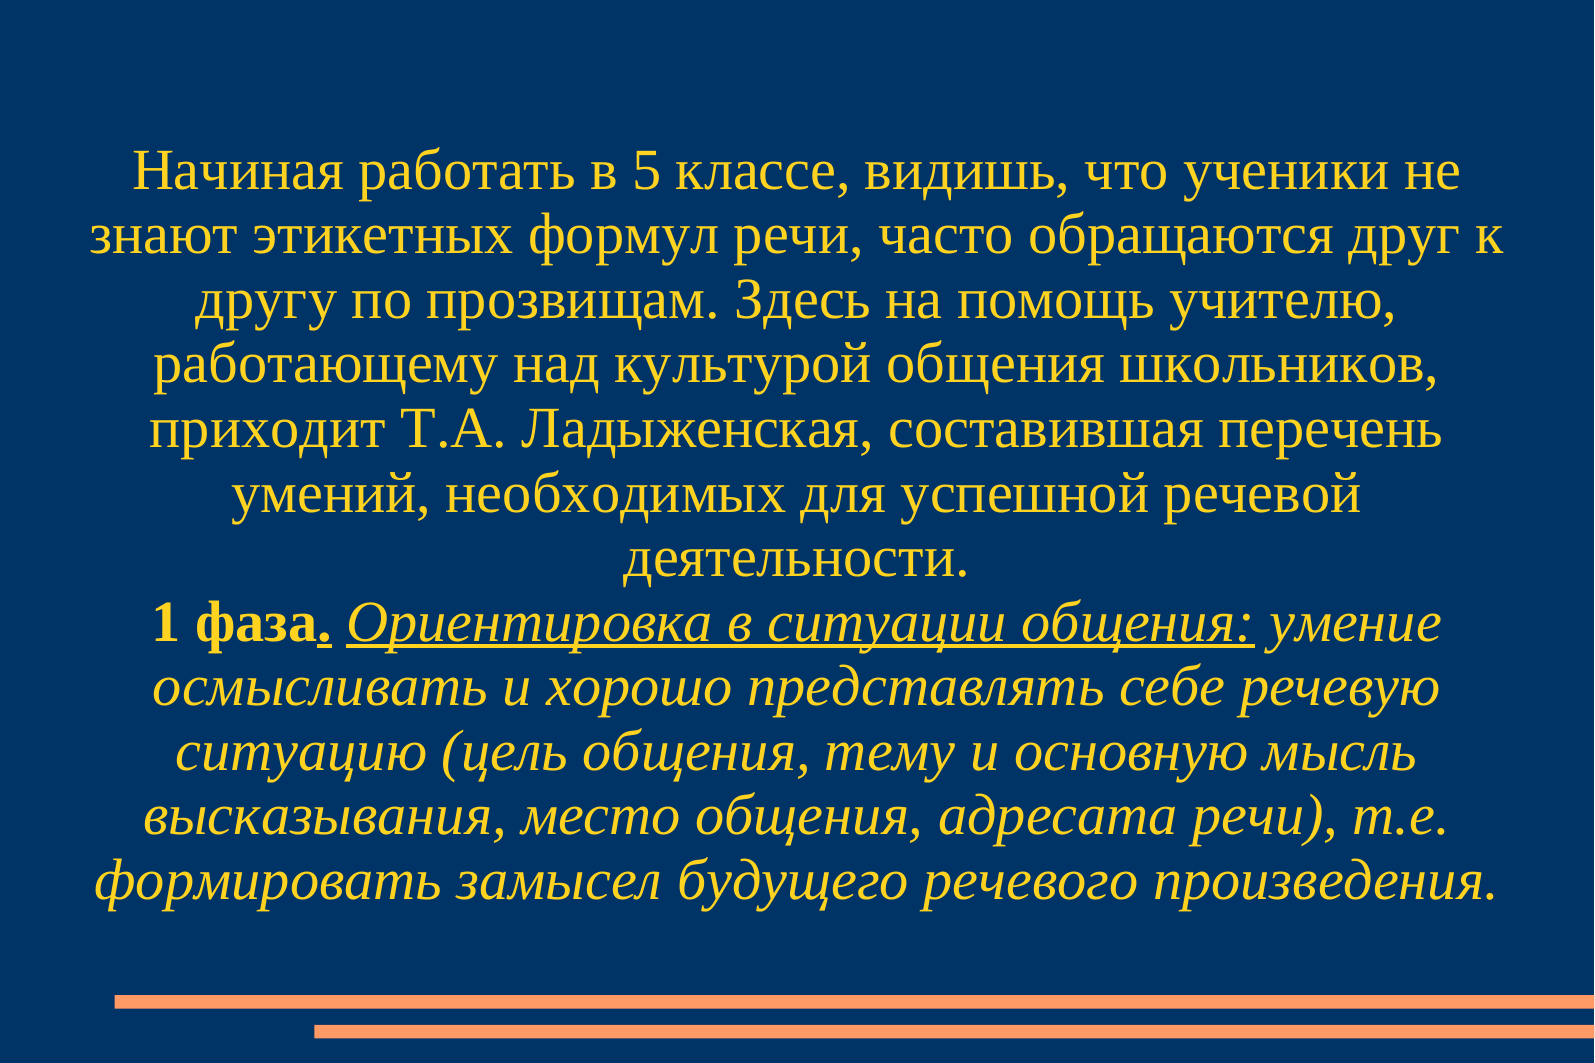

Начиная работать в 5 классе, видишь, что ученики не знают этикетных формул речи, часто обращаются друг к другу по прозвищам. Здесь на помощь учителю, работающему над культурой общения школьников, приходит Т.А. Ладыженская, составившая перечень умений, необходимых для успешной речевой деятельности.
1 фаза. Ориентировка в ситуации общения: умение осмысливать и хорошо представлять себе речевую ситуацию (цель общения, тему и основную мысль высказывания, место общения, адресата речи), т.е. формировать замысел будущего речевого произведения.
#